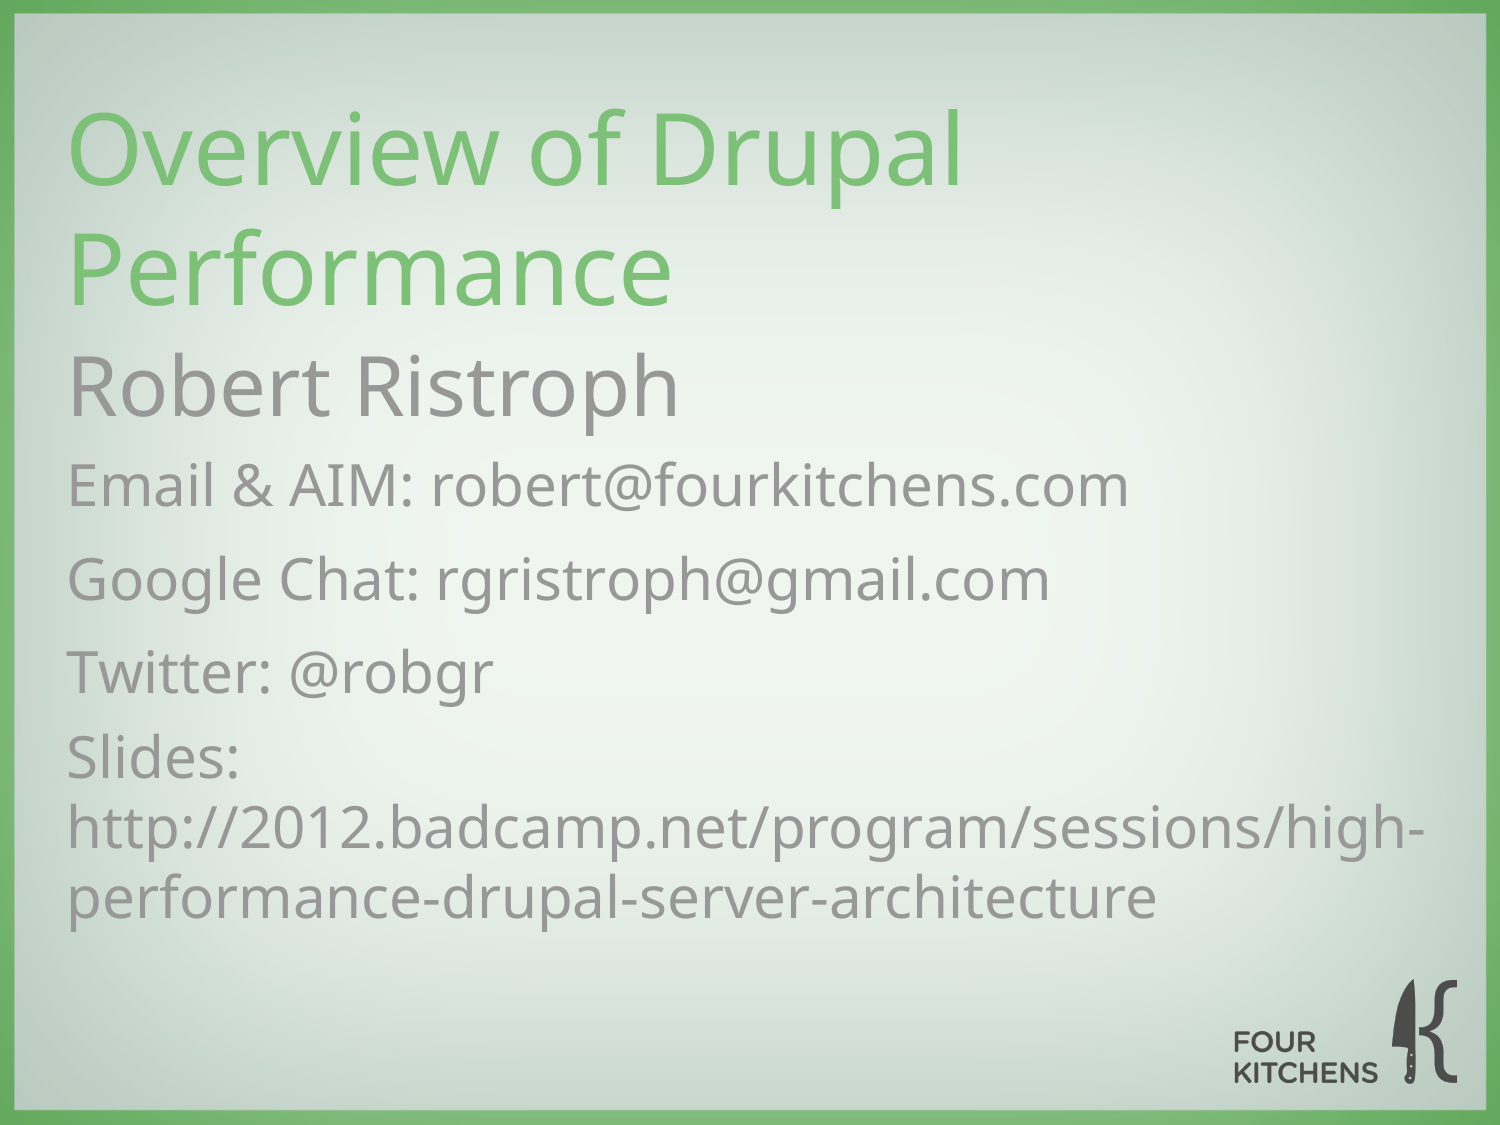

# Overview of Drupal Performance
Robert Ristroph
Email & AIM: robert@fourkitchens.com
Google Chat: rgristroph@gmail.com
Twitter: @robgr
Slides: http://2012.badcamp.net/program/sessions/high-performance-drupal-server-architecture